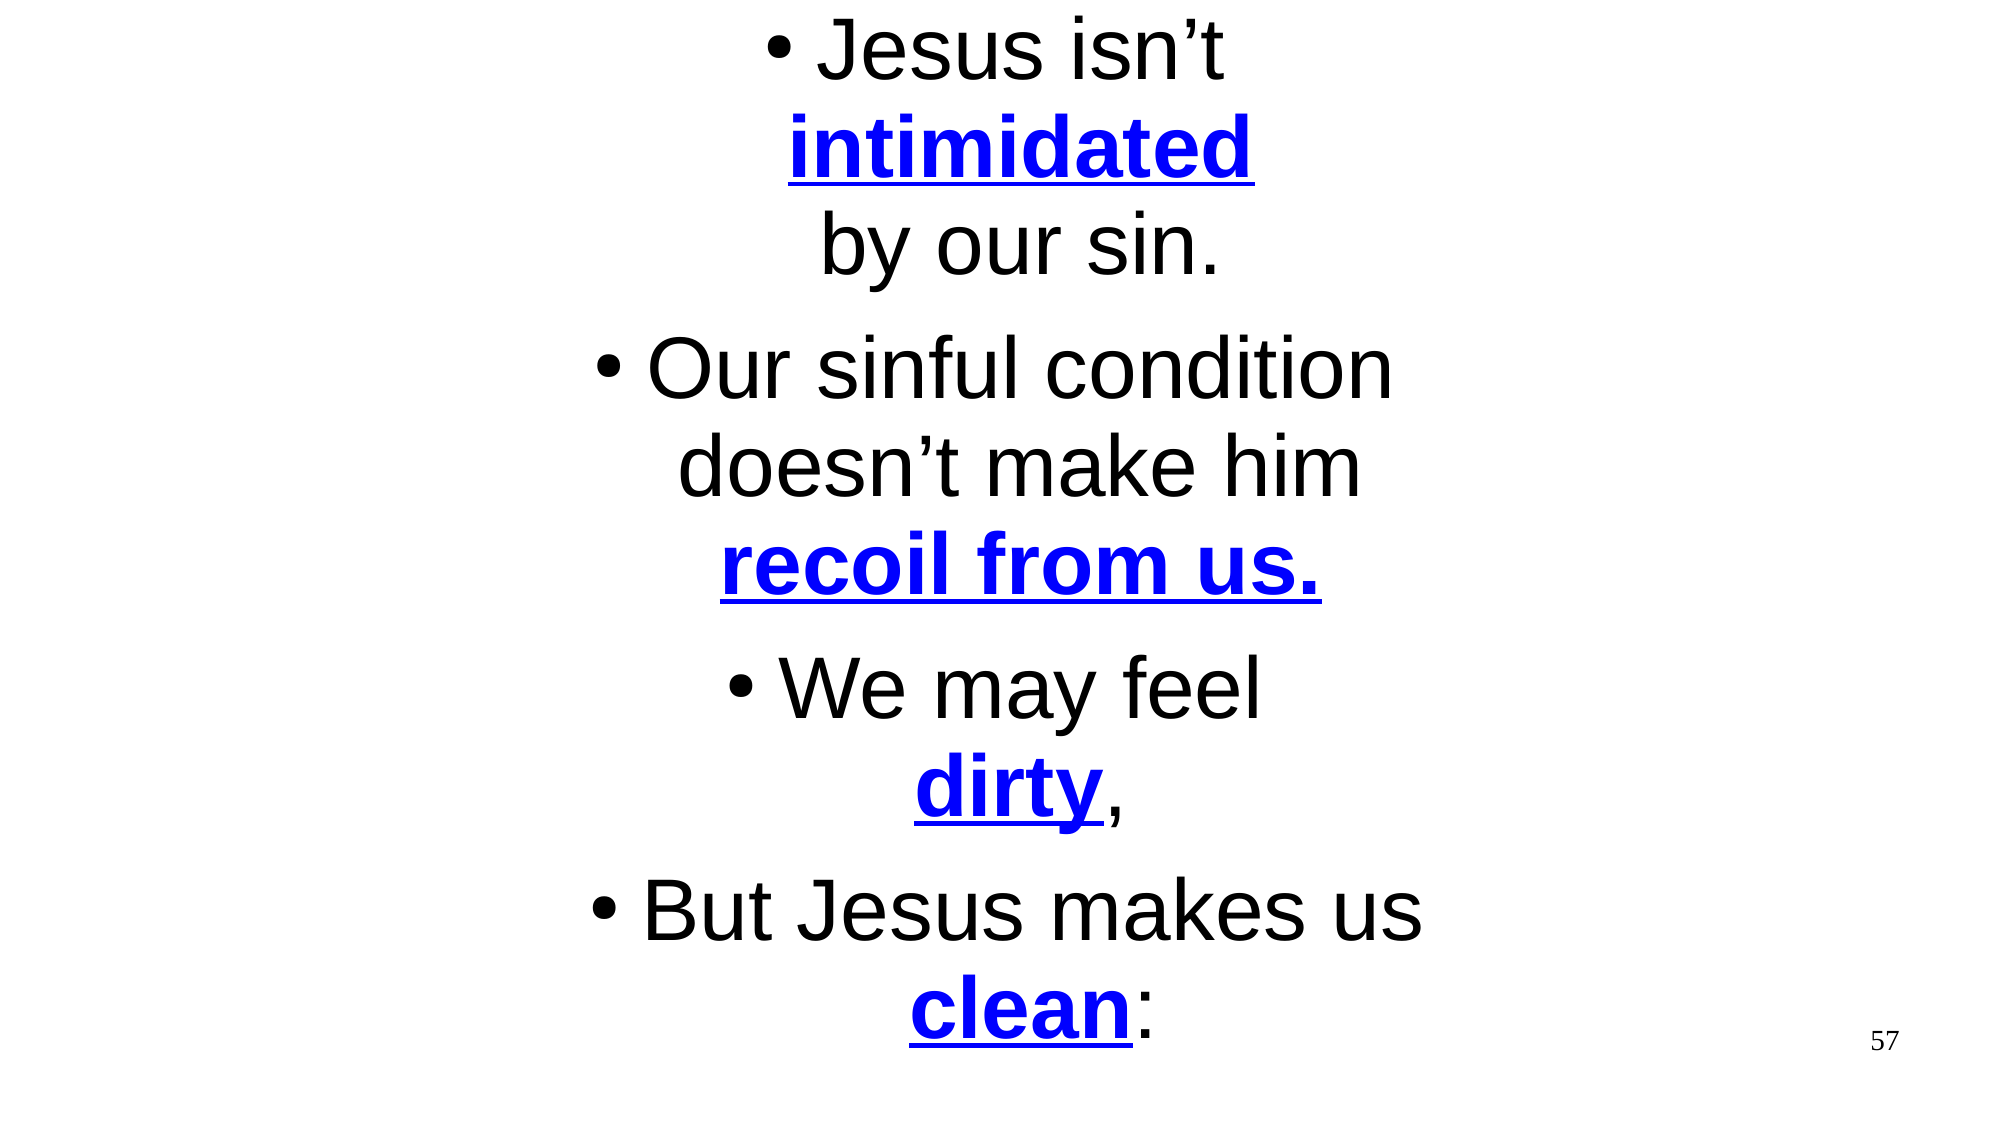

# Jesus isn’t intimidated by our sin.
Our sinful condition
doesn’t make him
recoil from us.
We may feel
dirty,
But Jesus makes us
 clean:
57